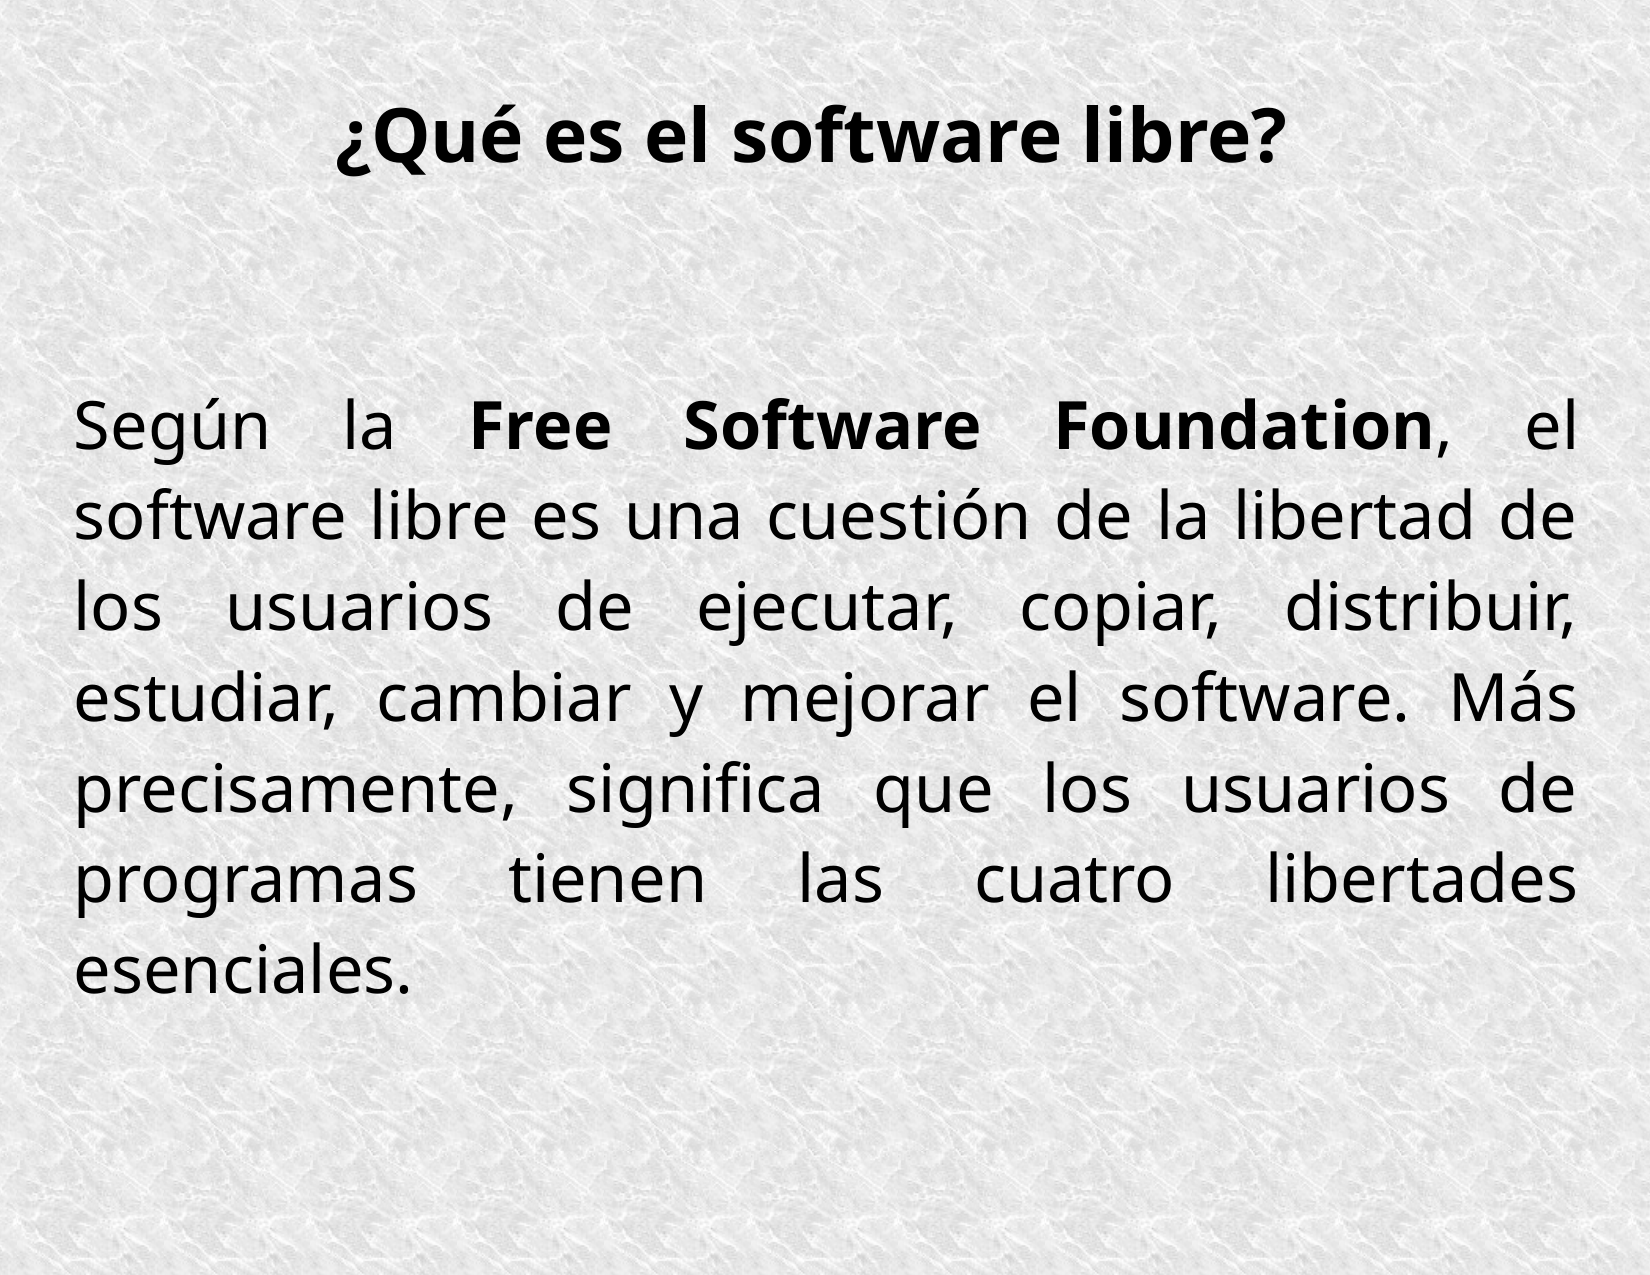

¿Qué es el software libre?
Según la Free Software Foundation, el software libre es una cuestión de la libertad de los usuarios de ejecutar, copiar, distribuir, estudiar, cambiar y mejorar el software. Más precisamente, significa que los usuarios de programas tienen las cuatro libertades esenciales.